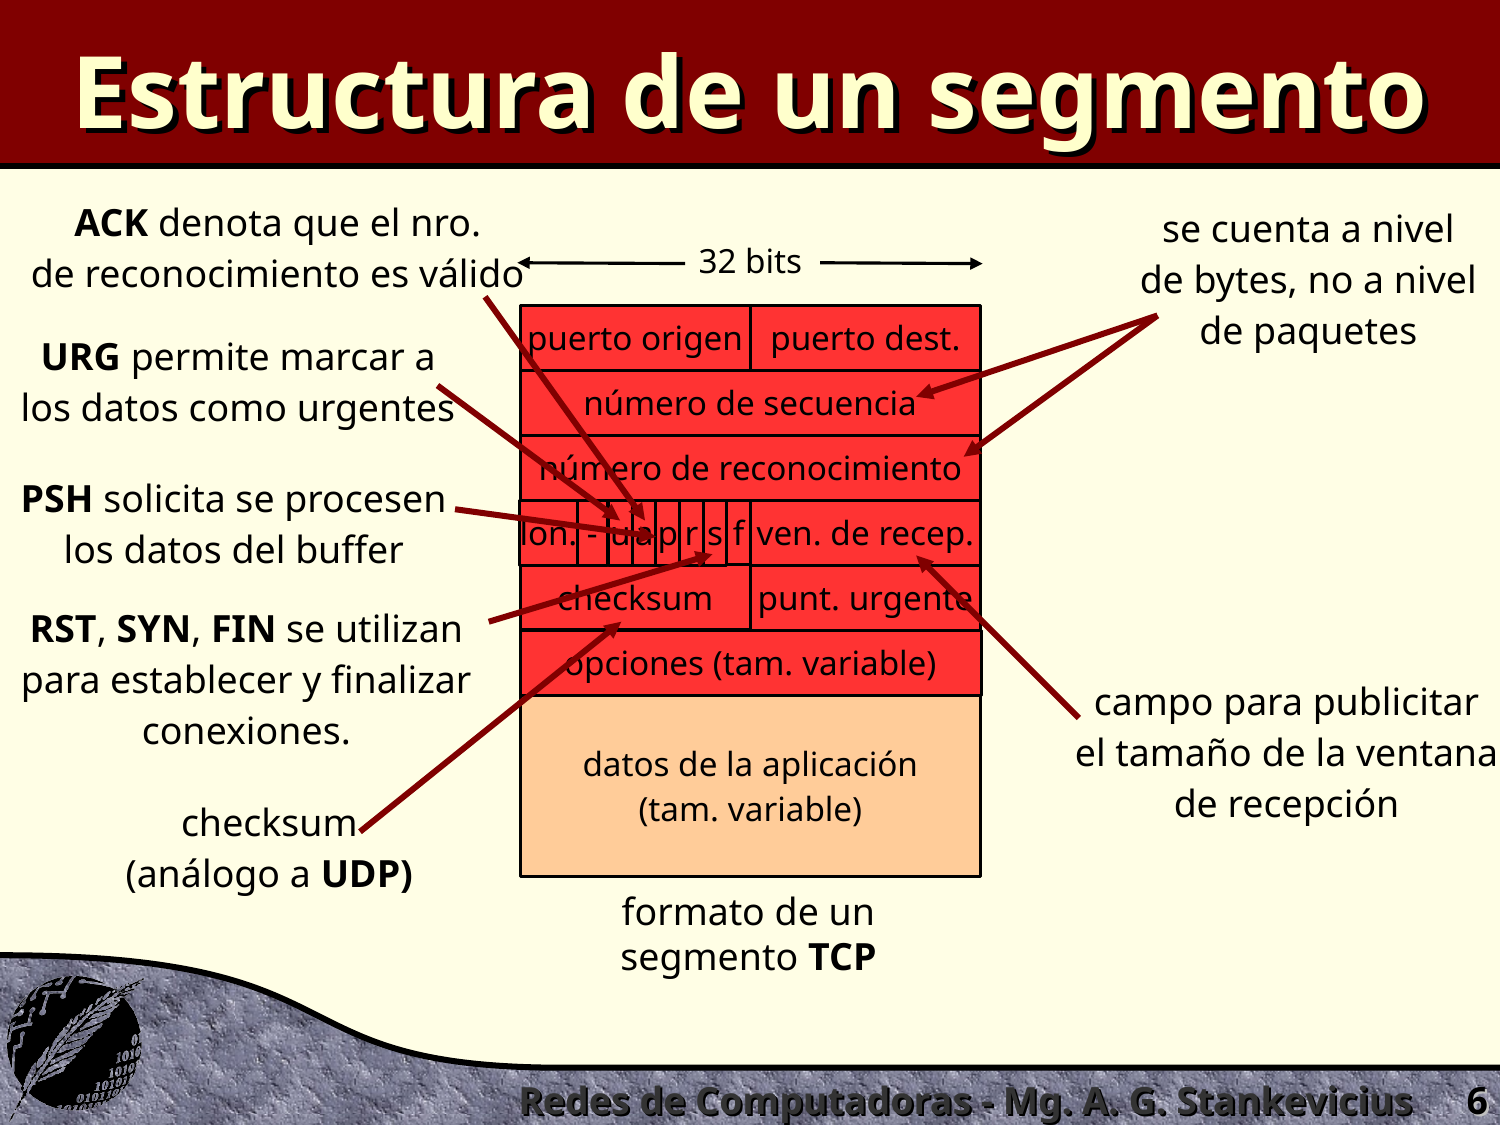

# Estructura de un segmento
ACK denota que el nro.
de reconocimiento es válido
se cuenta a nivel
de bytes, no a nivel
de paquetes
32 bits
puerto origen
puerto dest.
URG permite marcar a
los datos como urgentes
número de secuencia
número de reconocimiento
PSH solicita se procesen
los datos del buffer
f
ven. de recep.
s
r
p
a
u
lon.
-
checksum
punt. urgente
RST, SYN, FIN se utilizan
para establecer y finalizar
conexiones.
opciones (tam. variable)
campo para publicitar
el tamaño de la ventana
de recepción
datos de la aplicación
(tam. variable)
checksum
(análogo a UDP)
formato de un
segmento TCP
6